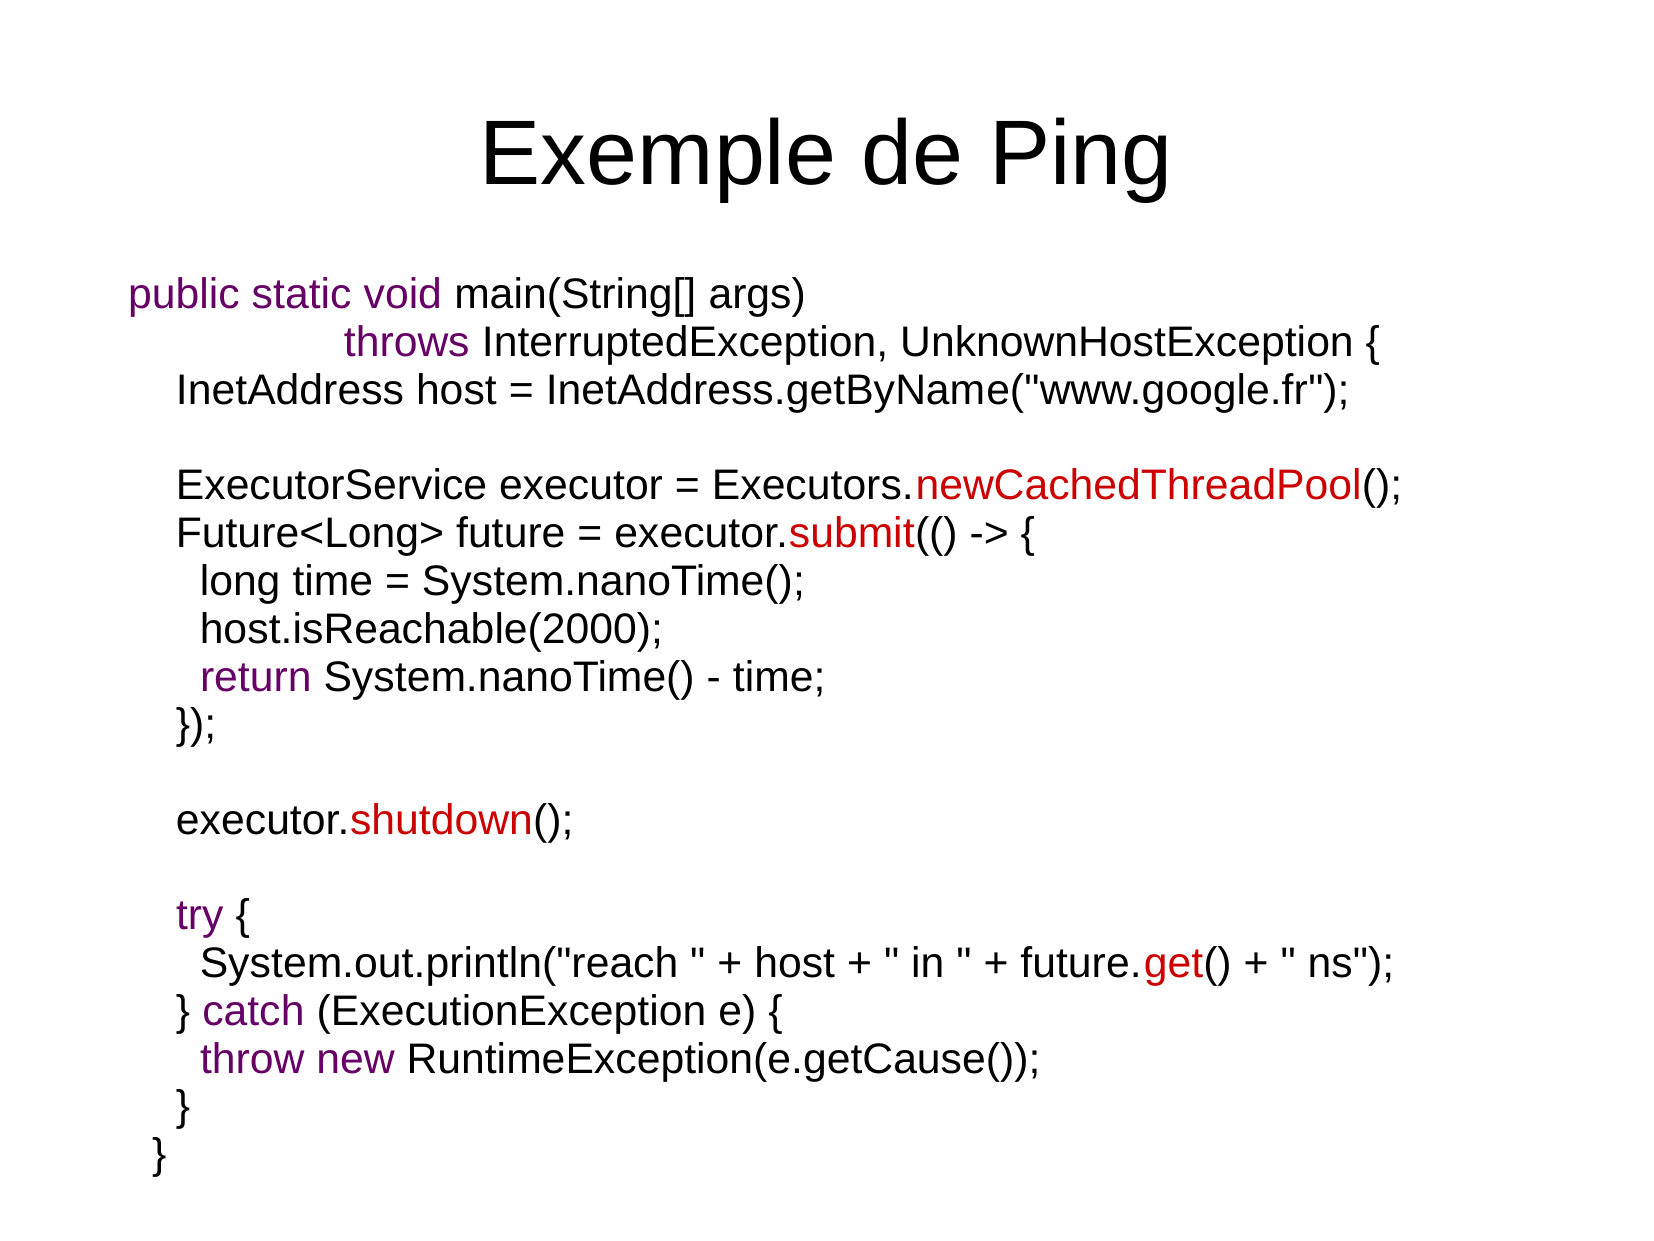

# Exemple de Ping
public static void main(String[] args)
 throws InterruptedException, UnknownHostException {
 InetAddress host = InetAddress.getByName("www.google.fr");
 ExecutorService executor = Executors.newCachedThreadPool();
 Future<Long> future = executor.submit(() -> {
 long time = System.nanoTime();
 host.isReachable(2000);
 return System.nanoTime() - time;
 });
 executor.shutdown();
 try {
 System.out.println("reach " + host + " in " + future.get() + " ns");
 } catch (ExecutionException e) {
 throw new RuntimeException(e.getCause());
 }
 }